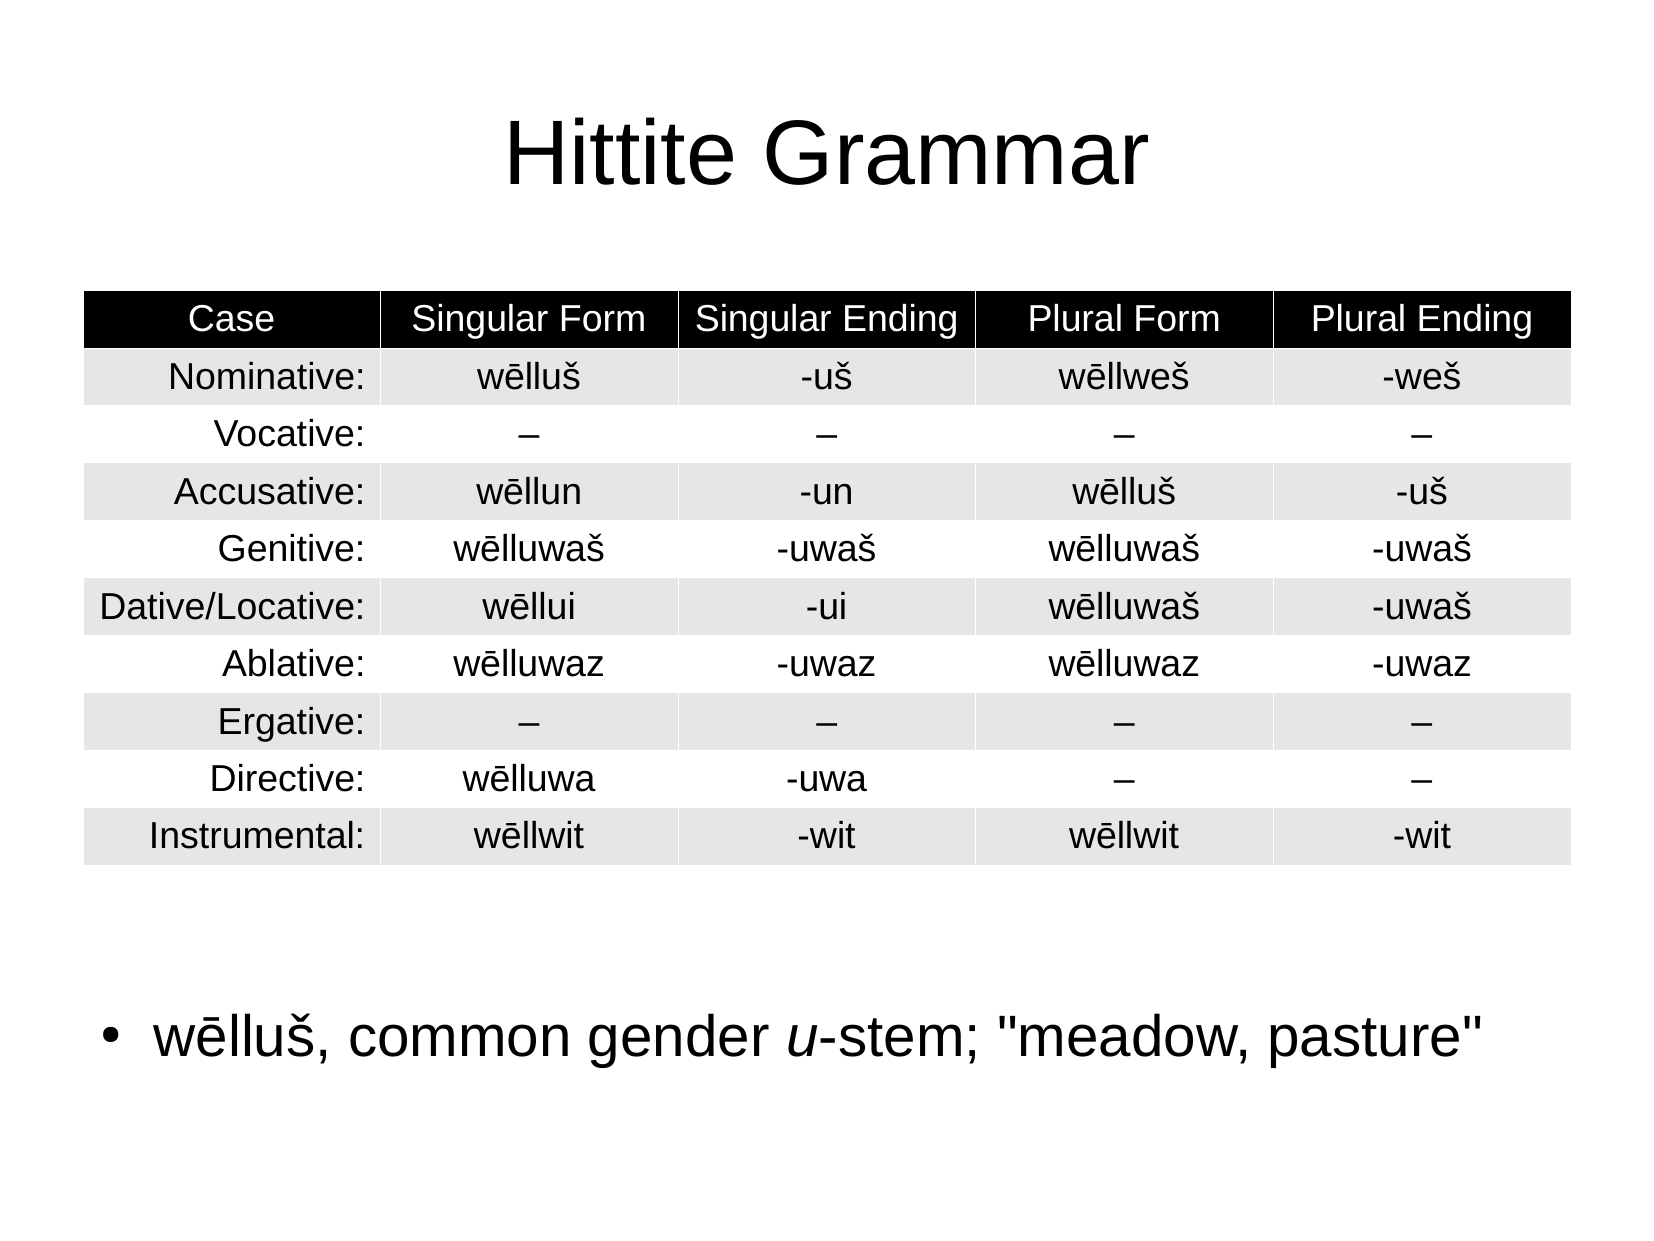

# Hittite Grammar
| Case | Singular Form | Singular Ending | Plural Form | Plural Ending |
| --- | --- | --- | --- | --- |
| Nominative: | wēlluš | -uš | wēllweš | -weš |
| Vocative: | – | – | – | – |
| Accusative: | wēllun | -un | wēlluš | -uš |
| Genitive: | wēlluwaš | -uwaš | wēlluwaš | -uwaš |
| Dative/Locative: | wēllui | -ui | wēlluwaš | -uwaš |
| Ablative: | wēlluwaz | -uwaz | wēlluwaz | -uwaz |
| Ergative: | – | – | – | – |
| Directive: | wēlluwa | -uwa | – | – |
| Instrumental: | wēllwit | -wit | wēllwit | -wit |
| | | | | |
wēlluš, common gender u-stem; "meadow, pasture"